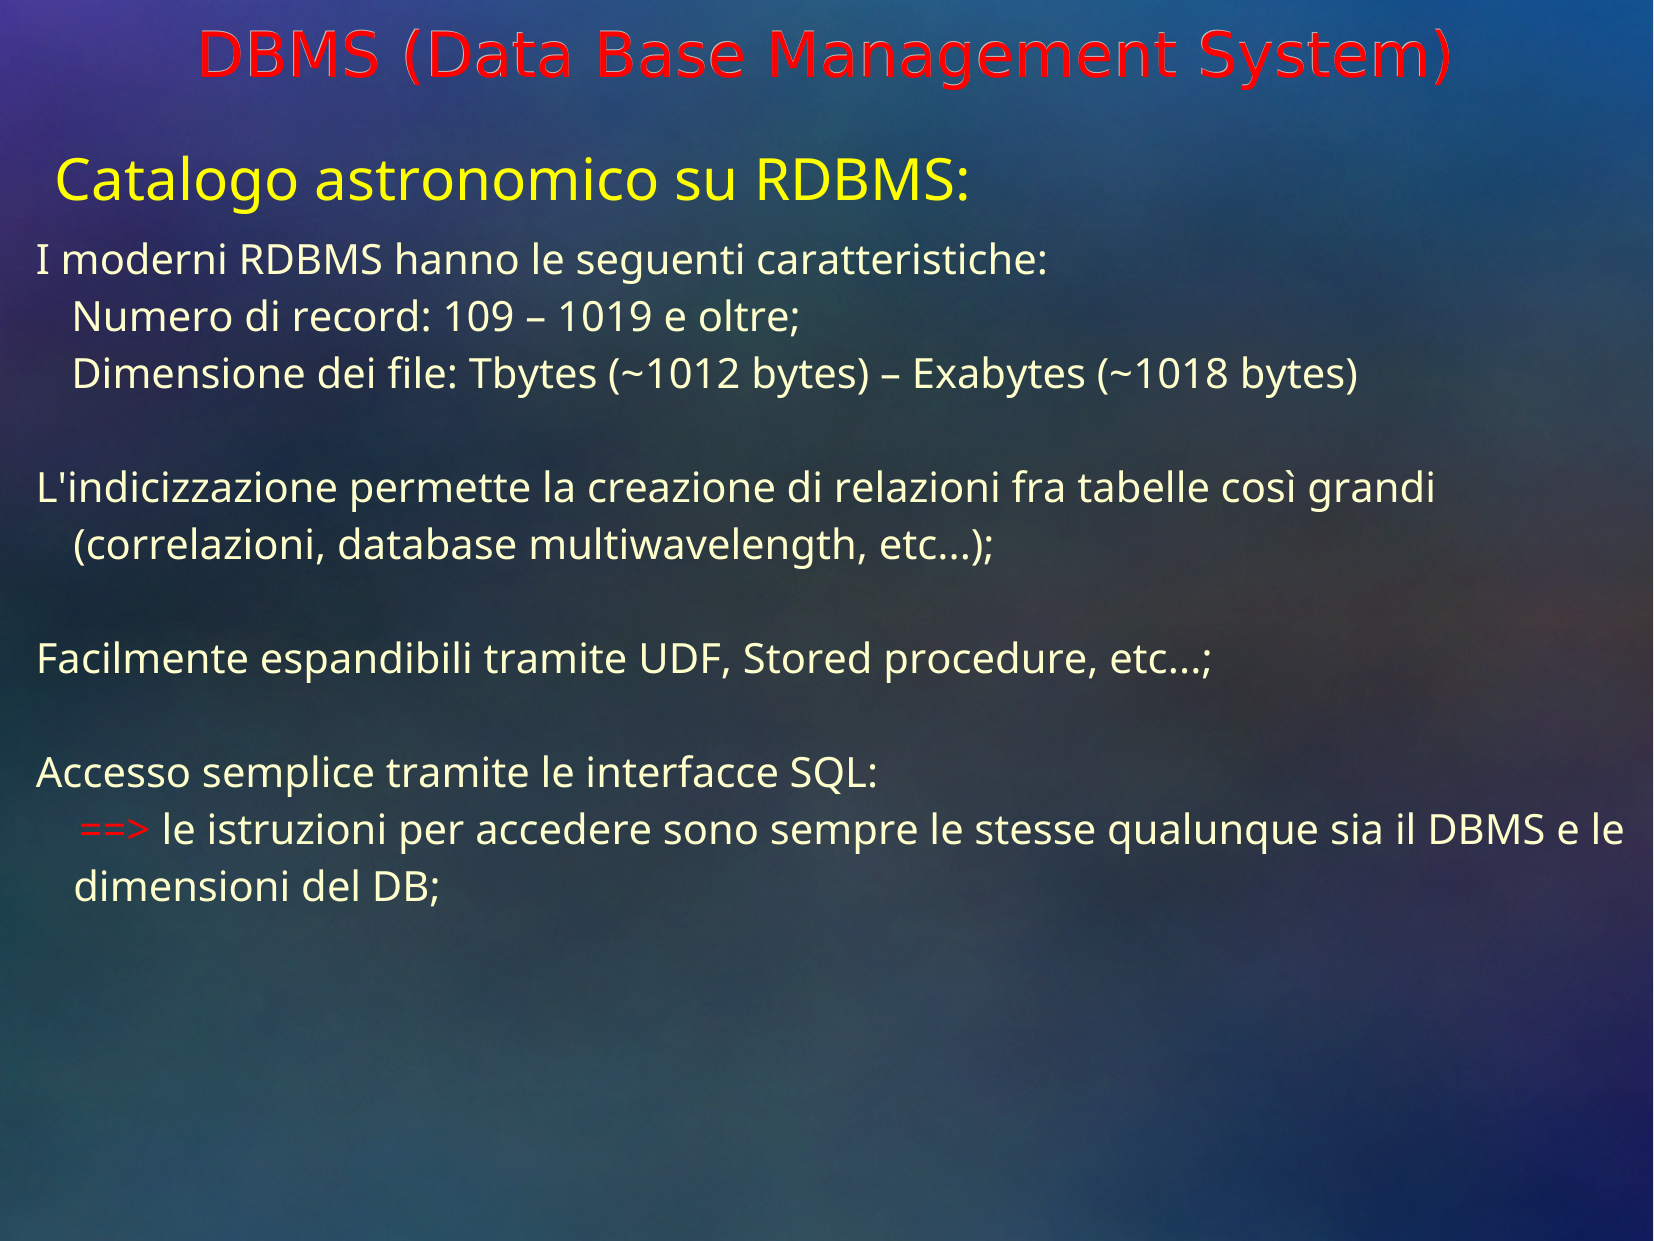

Catalogo astronomico su RDBMS:
I moderni RDBMS hanno le seguenti caratteristiche:
Numero di record: 109 – 1019 e oltre;
Dimensione dei file: Tbytes (~1012 bytes) – Exabytes (~1018 bytes)
L'indicizzazione permette la creazione di relazioni fra tabelle così grandi (correlazioni, database multiwavelength, etc...);
Facilmente espandibili tramite UDF, Stored procedure, etc...;
Accesso semplice tramite le interfacce SQL:
 ==> le istruzioni per accedere sono sempre le stesse qualunque sia il DBMS e le dimensioni del DB;